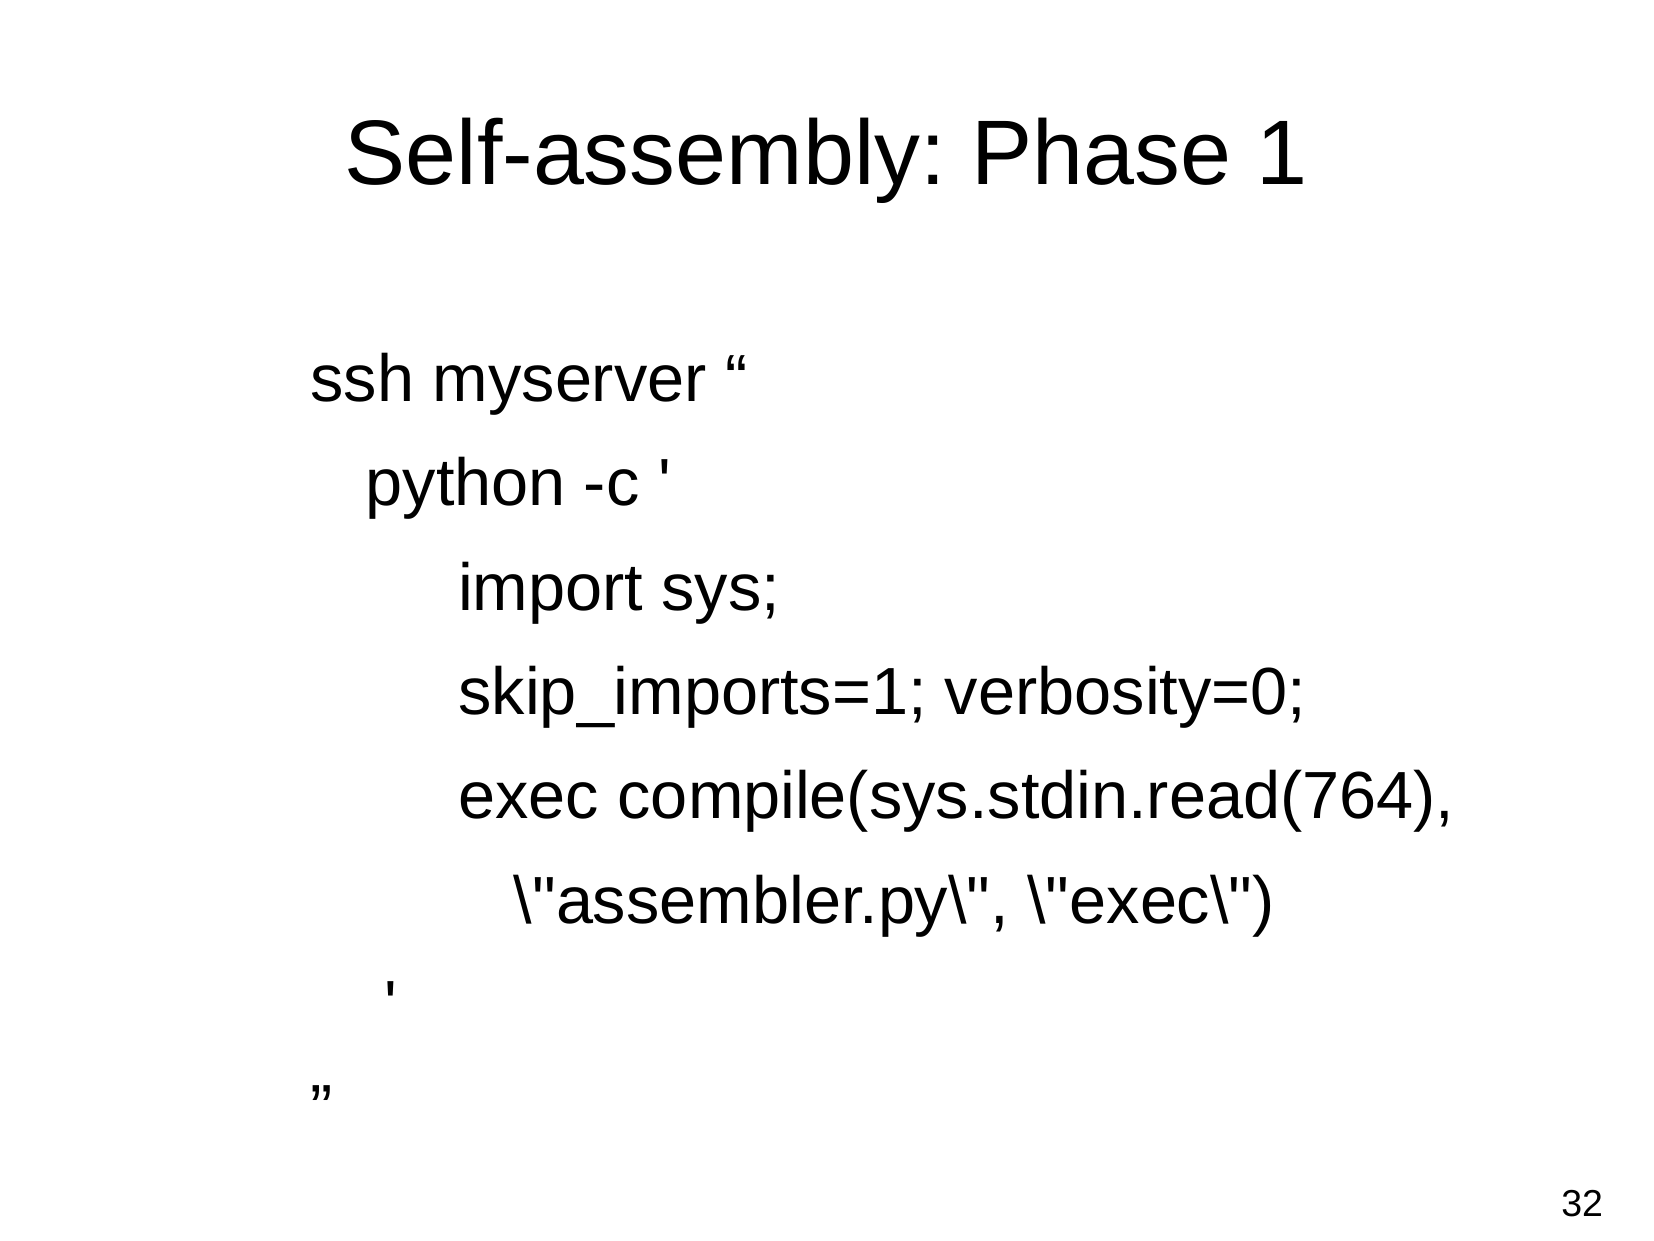

# Self-assembly: Phase 1
ssh myserver “
 python -c '
 import sys;
 skip_imports=1; verbosity=0;
 exec compile(sys.stdin.read(764),
 \"assembler.py\", \"exec\")
 '
”
32